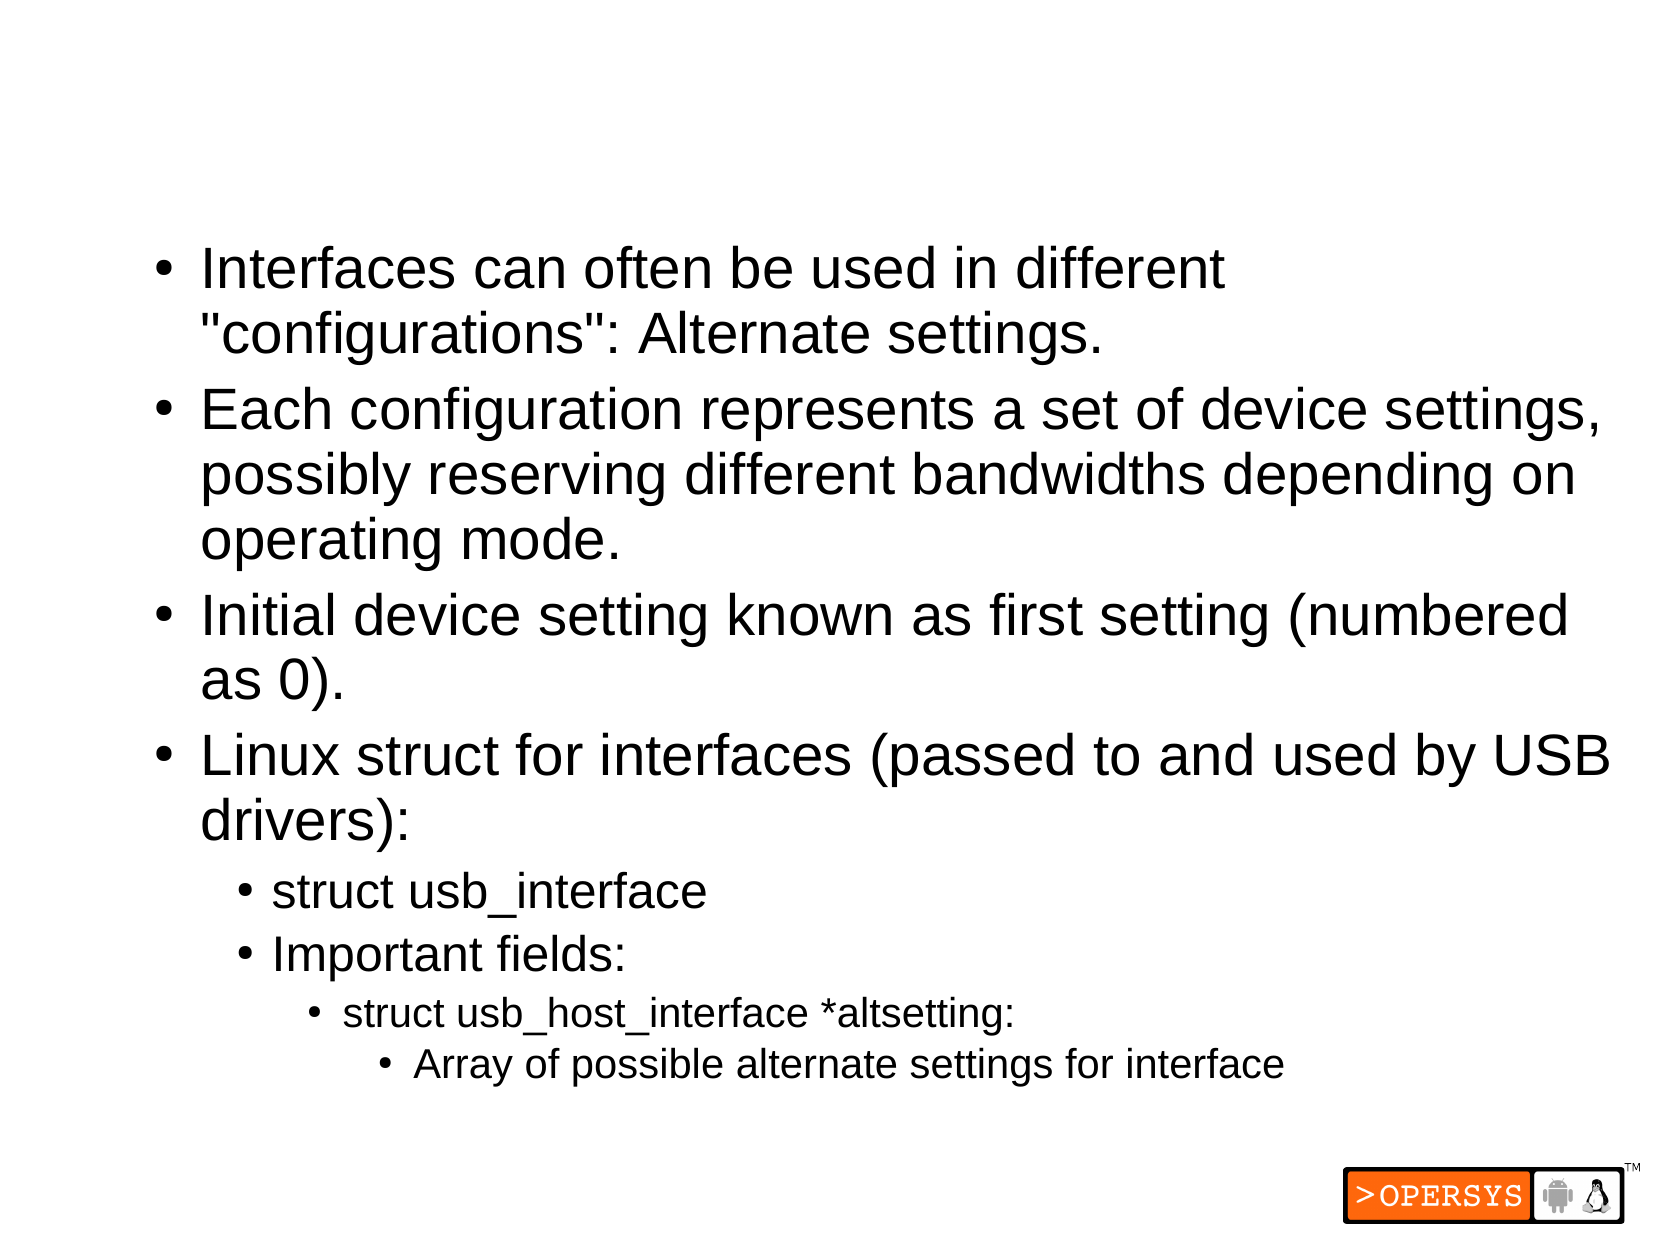

# Interfaces can often be used in different "configurations": Alternate settings.
Each configuration represents a set of device settings, possibly reserving different bandwidths depending on operating mode.
Initial device setting known as first setting (numbered as 0).
Linux struct for interfaces (passed to and used by USB drivers):
struct usb_interface
Important fields:
struct usb_host_interface *altsetting:
Array of possible alternate settings for interface